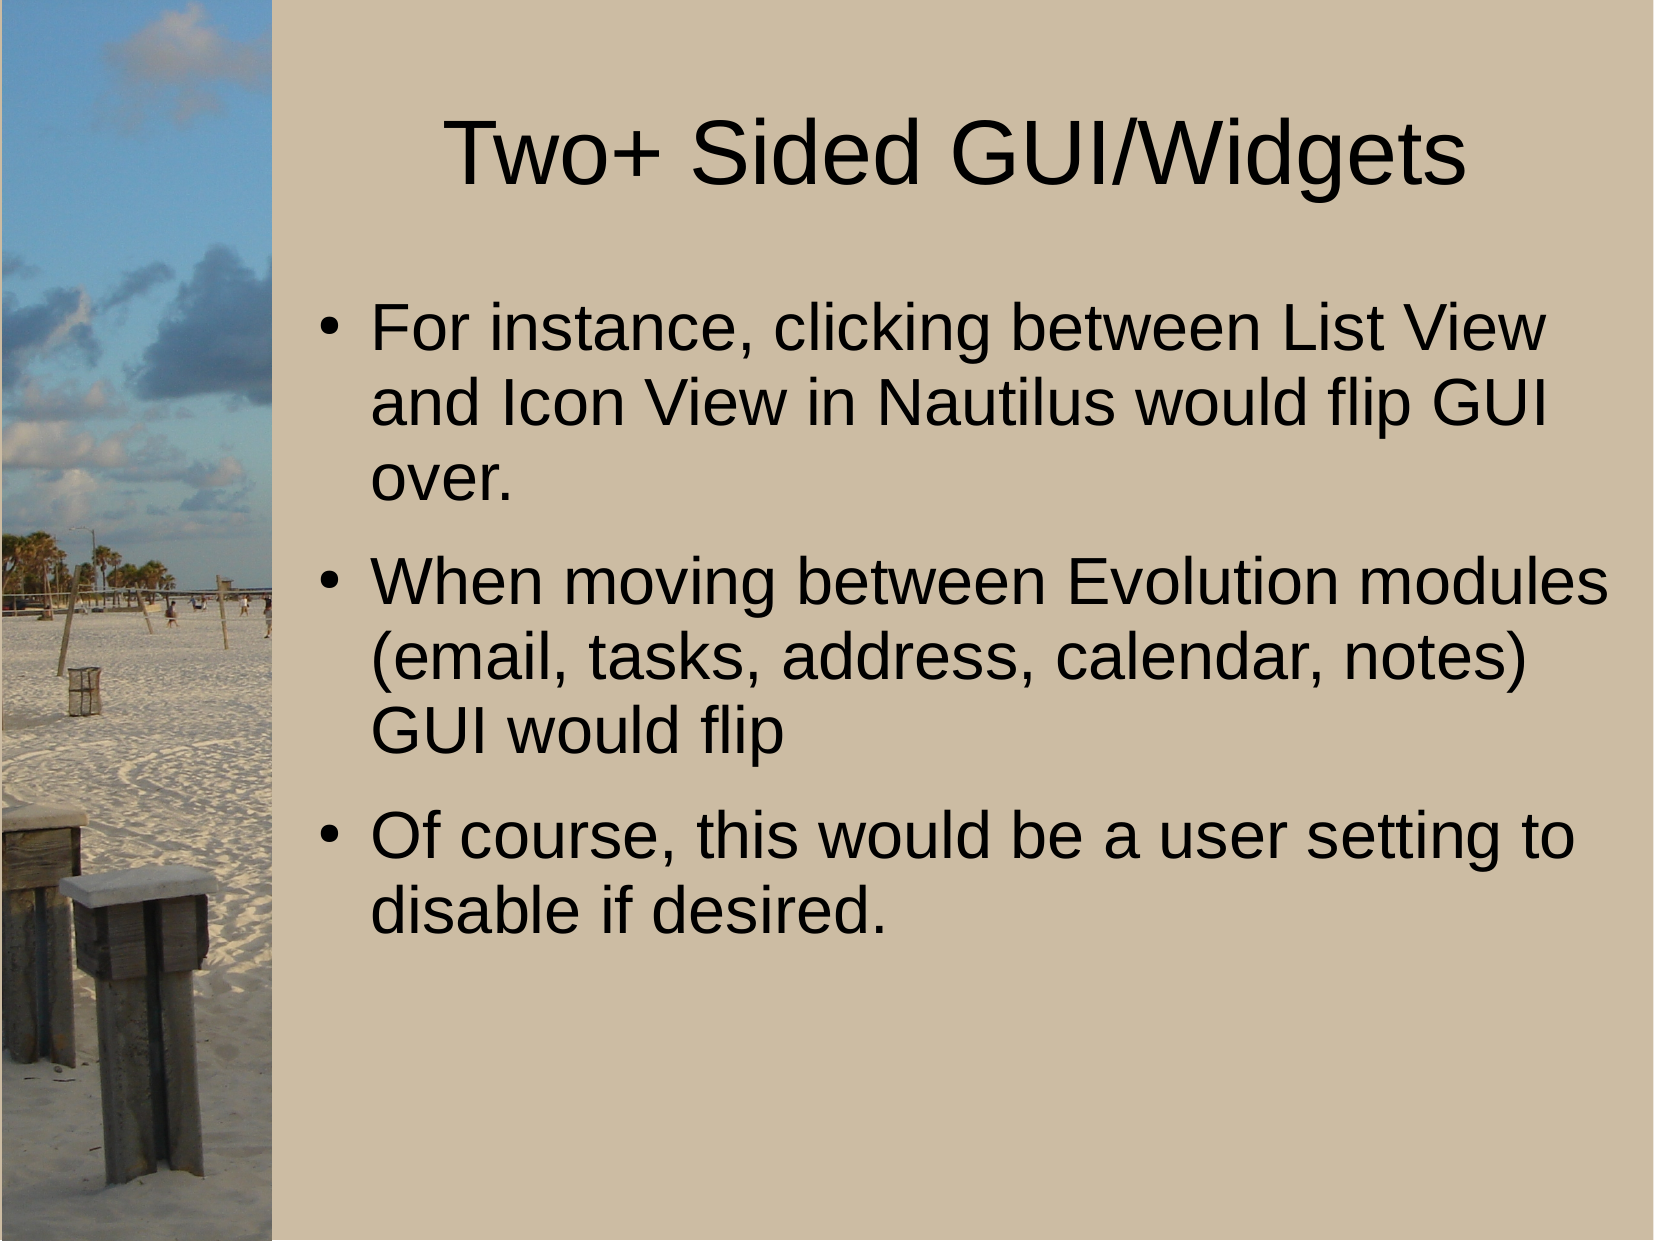

# Two+ Sided GUI/Widgets
For instance, clicking between List View and Icon View in Nautilus would flip GUI over.
When moving between Evolution modules (email, tasks, address, calendar, notes) GUI would flip
Of course, this would be a user setting to disable if desired.